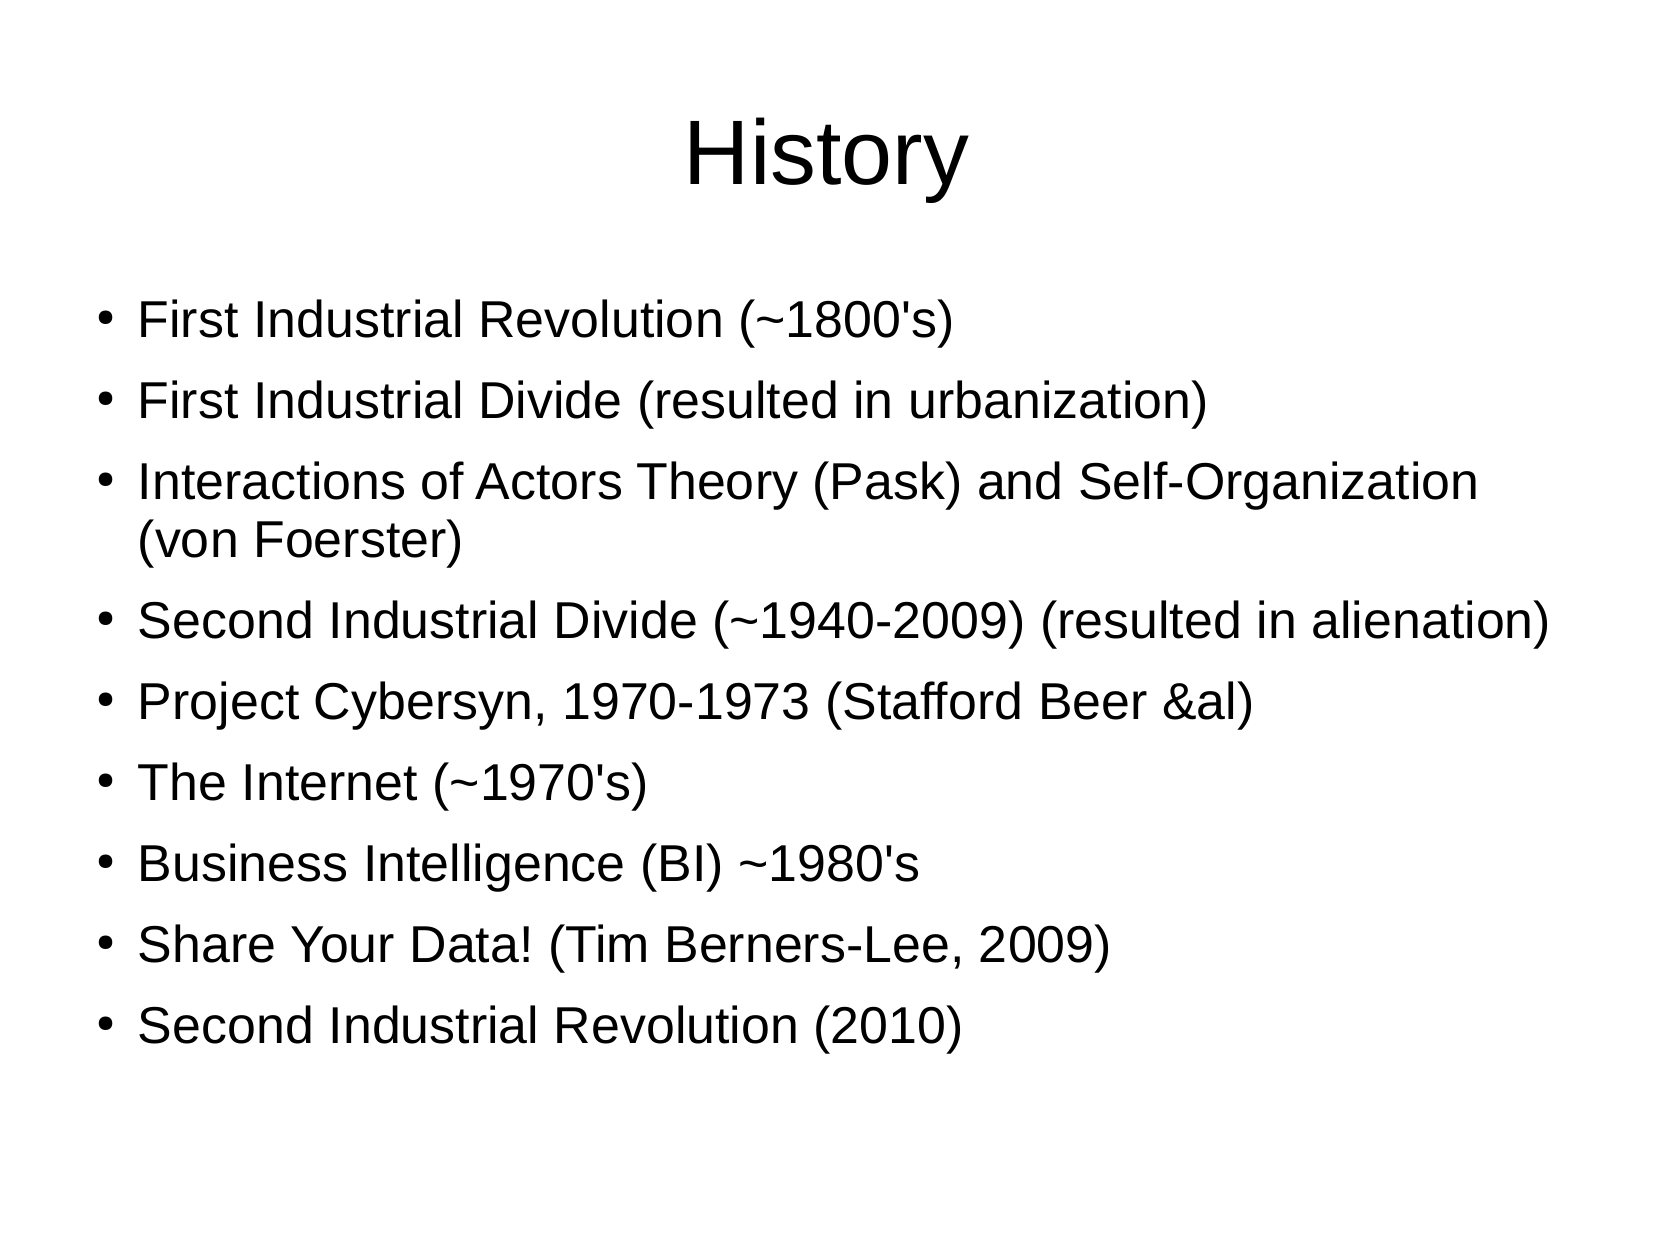

# History
First Industrial Revolution (~1800's)
First Industrial Divide (resulted in urbanization)
Interactions of Actors Theory (Pask) and Self-Organization (von Foerster)
Second Industrial Divide (~1940-2009) (resulted in alienation)
Project Cybersyn, 1970-1973 (Stafford Beer &al)
The Internet (~1970's)
Business Intelligence (BI) ~1980's
Share Your Data! (Tim Berners-Lee, 2009)
Second Industrial Revolution (2010)